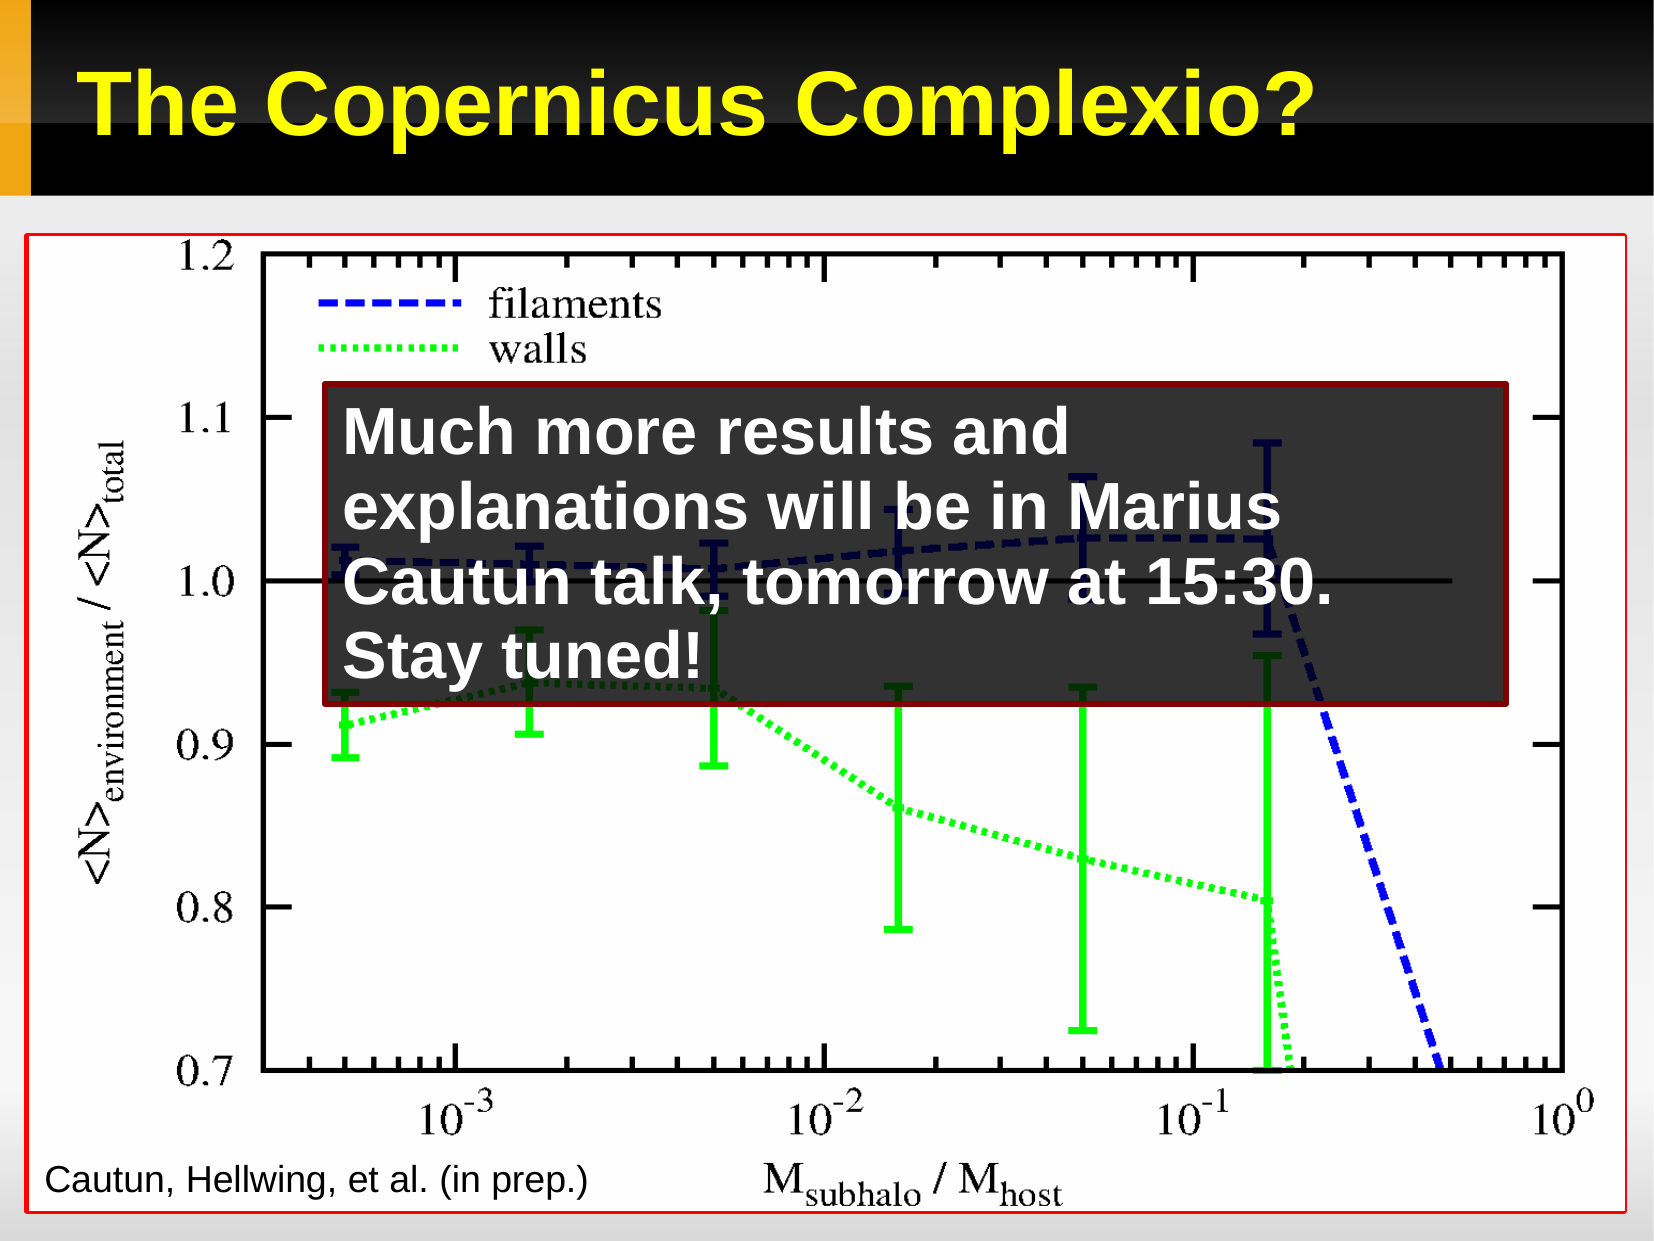

# The Copernicus Complexio?
The scientific motivation:
 The apparent darkness of massive Milky Way sub-haloes
 The role and the (in?)significance of the large-scale structure environment on DM haloes and galaxy formation&evolution
Much more results and explanations will be in Marius Cautun talk, tomorrow at 15:30. Stay tuned!
Cautun, Hellwing, et al. (in prep.)